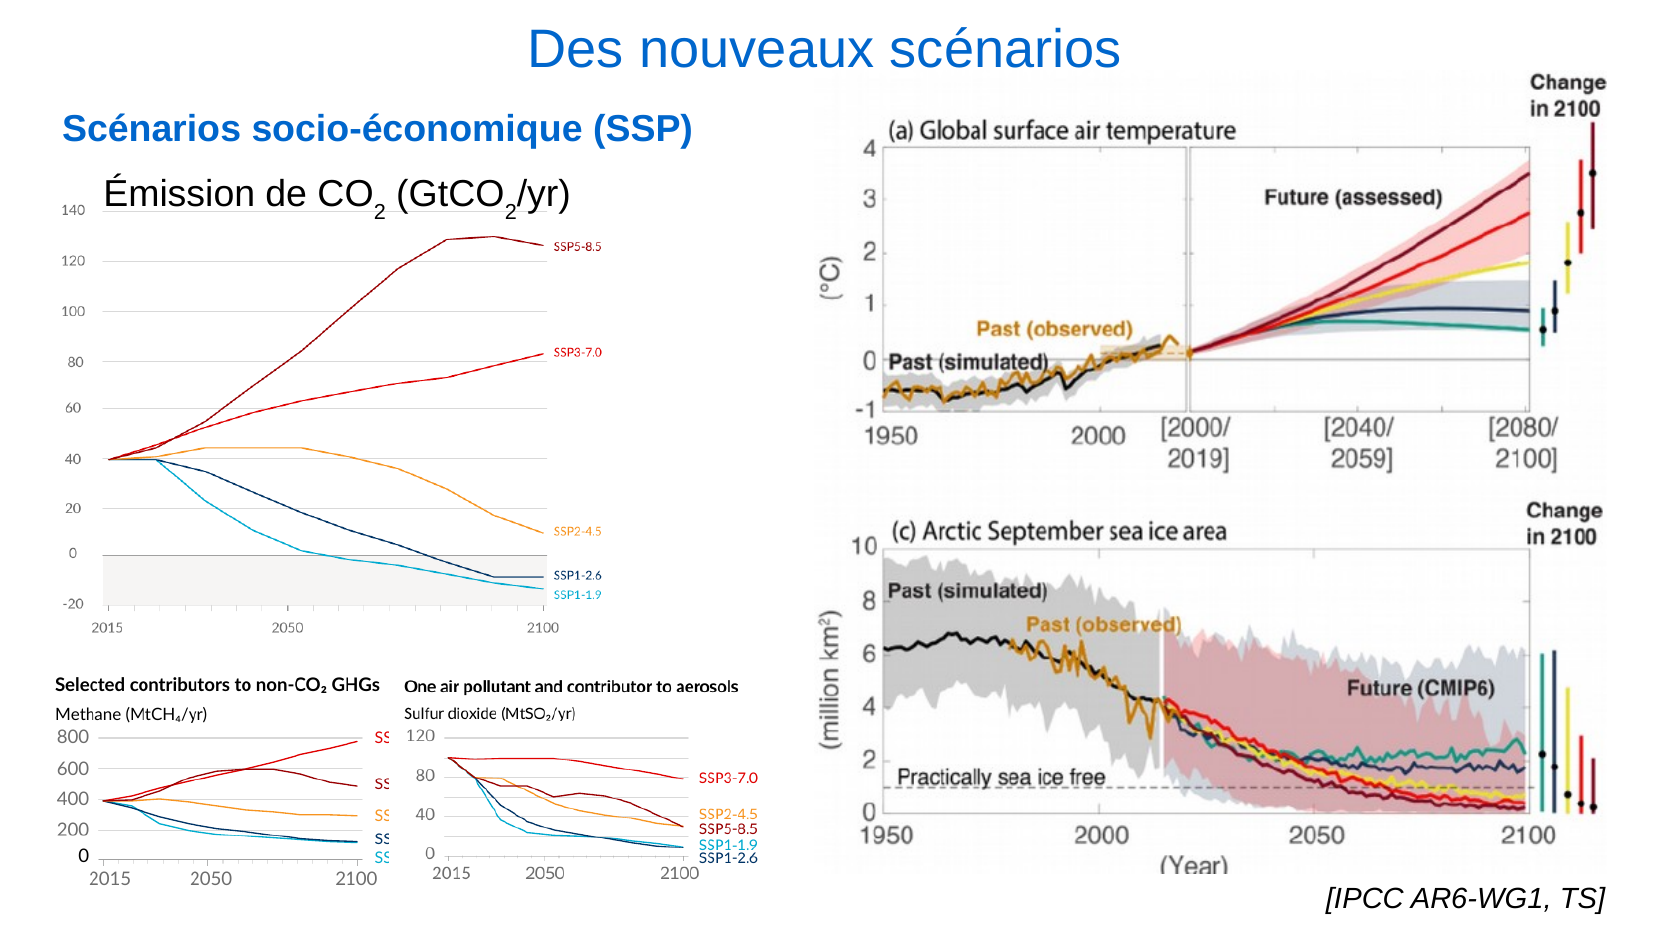

Des nouveaux scénarios
Scénarios socio-économique (SSP)
Émission de CO2 (GtCO2/yr)
[IPCC AR6-WG1, TS]